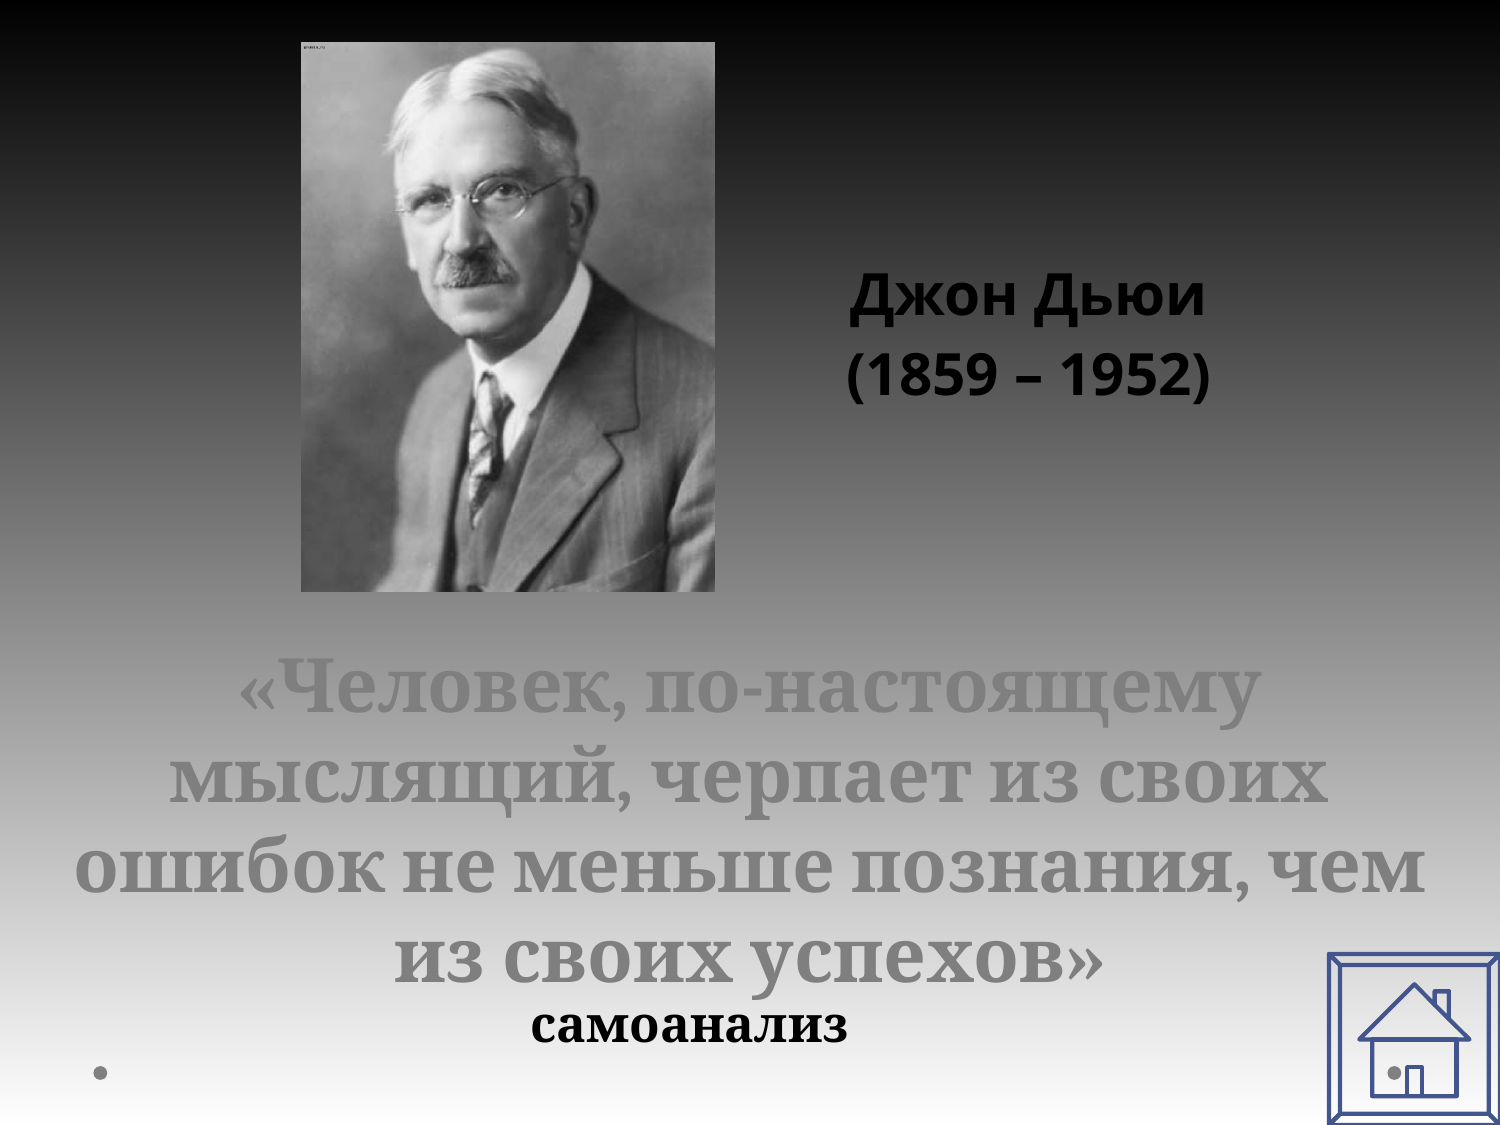

Джон Дьюи
(1859 – 1952)
# «Человек, по-настоящему мыслящий, черпает из своих ошибок не меньше познания, чем из своих успехов»
самоанализ